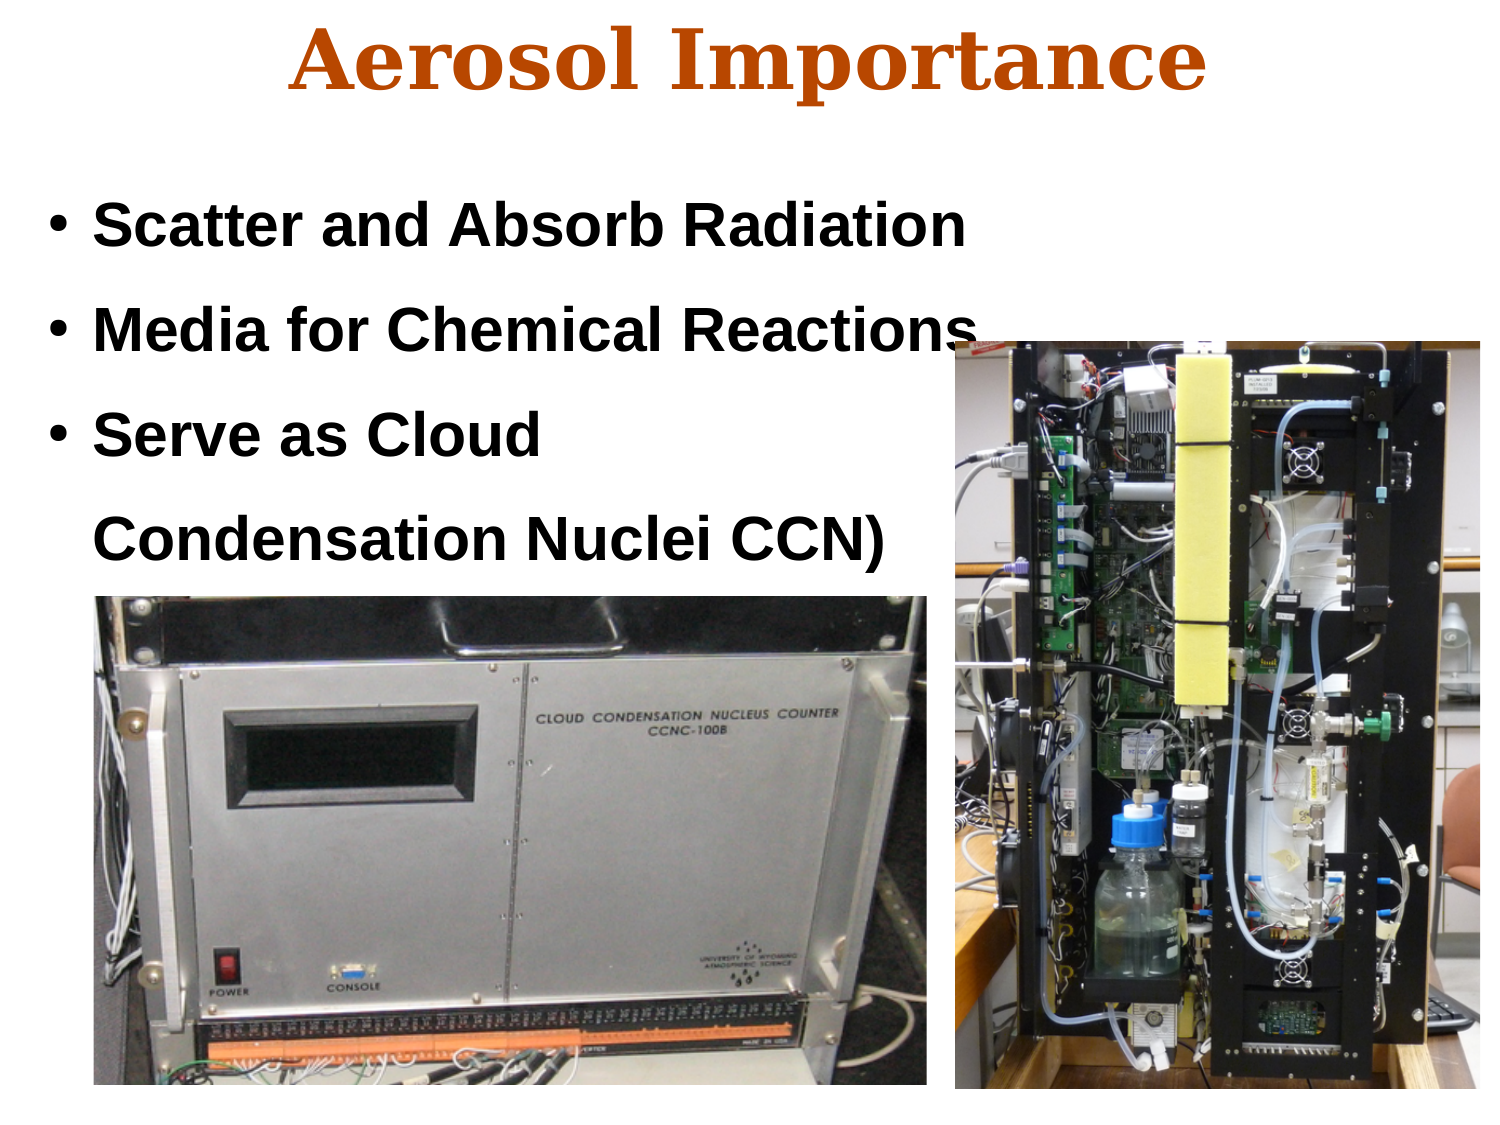

Aerosol Importance
Scatter and Absorb Radiation
Media for Chemical Reactions
Serve as Cloud
Condensation Nuclei CCN)